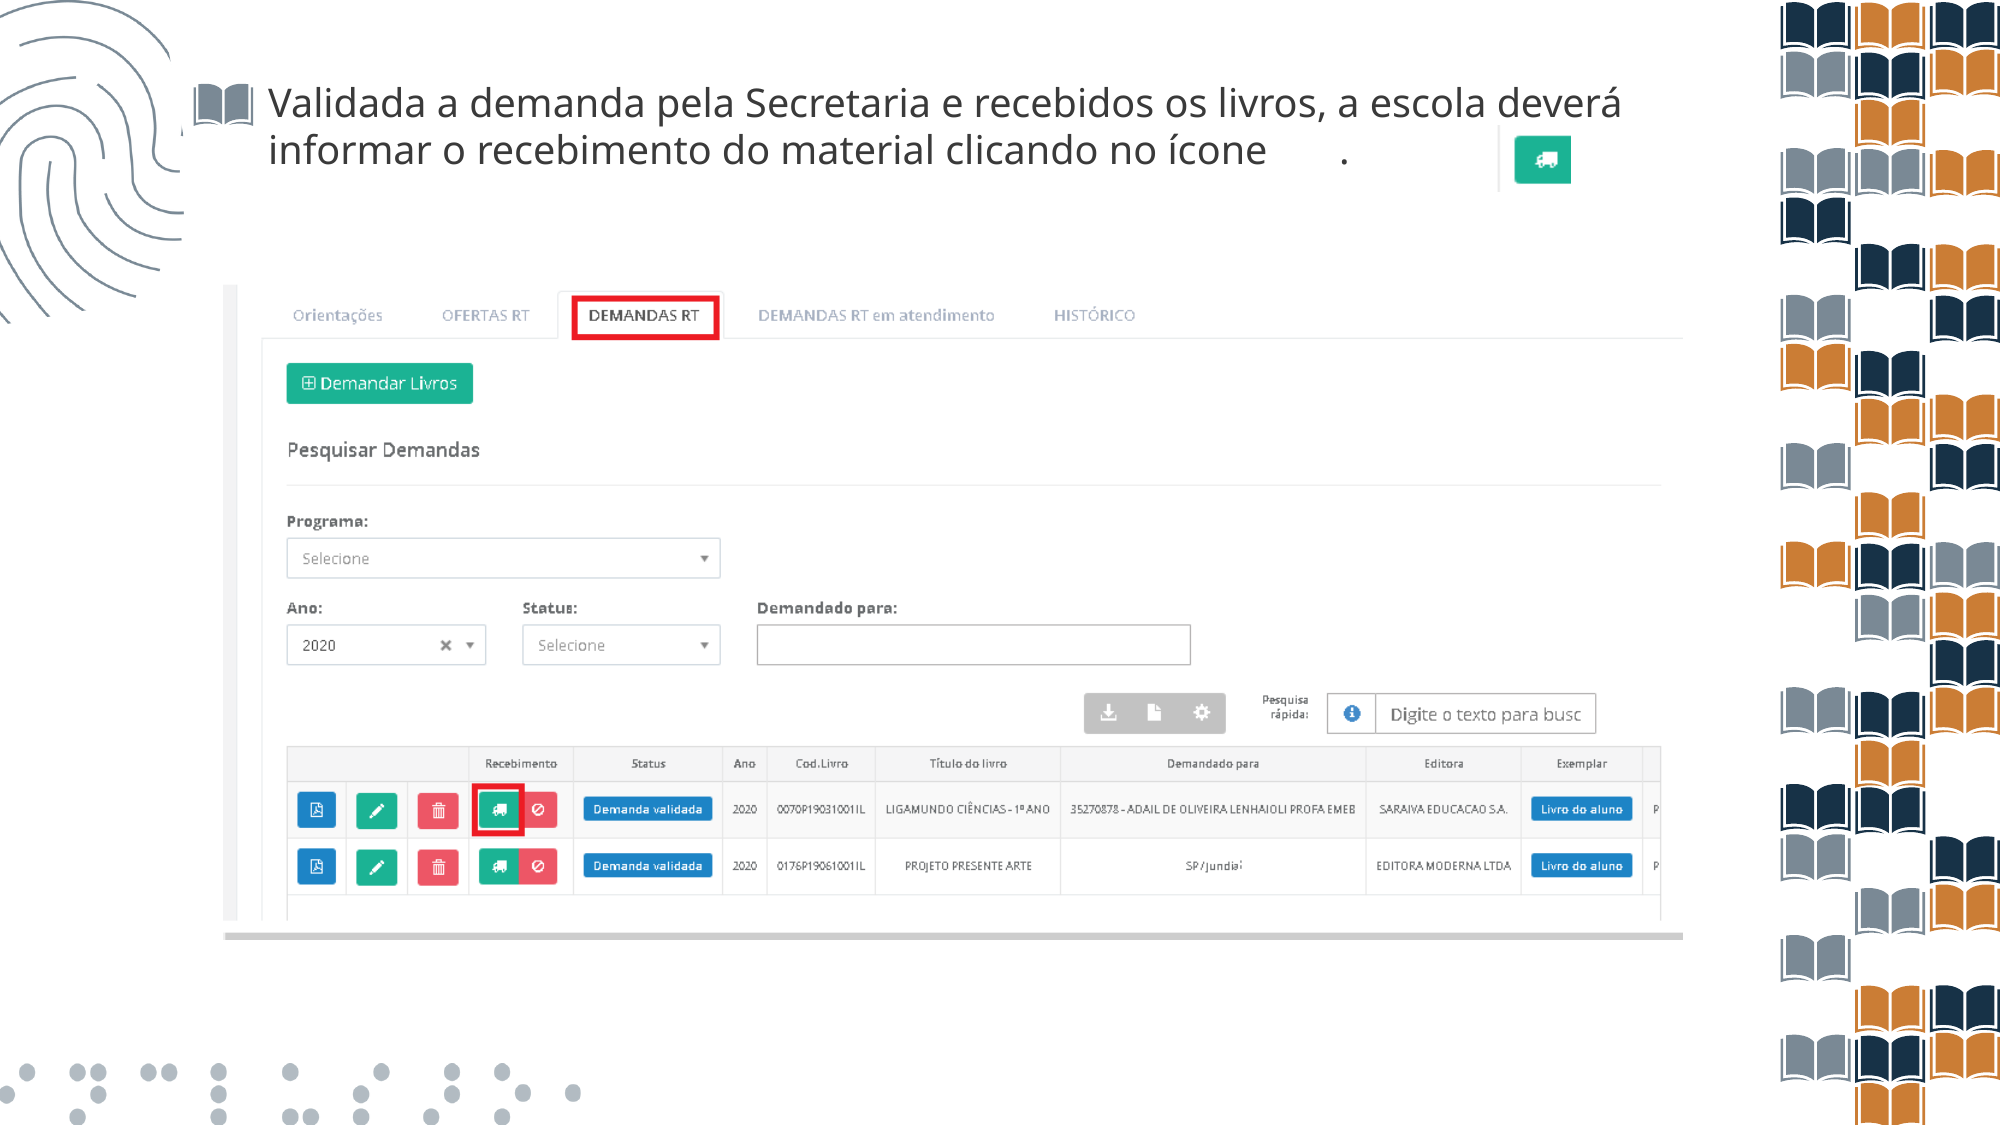

Validada a demanda pela Secretaria e recebidos os livros, a escola deverá informar o recebimento do material clicando no ícone .